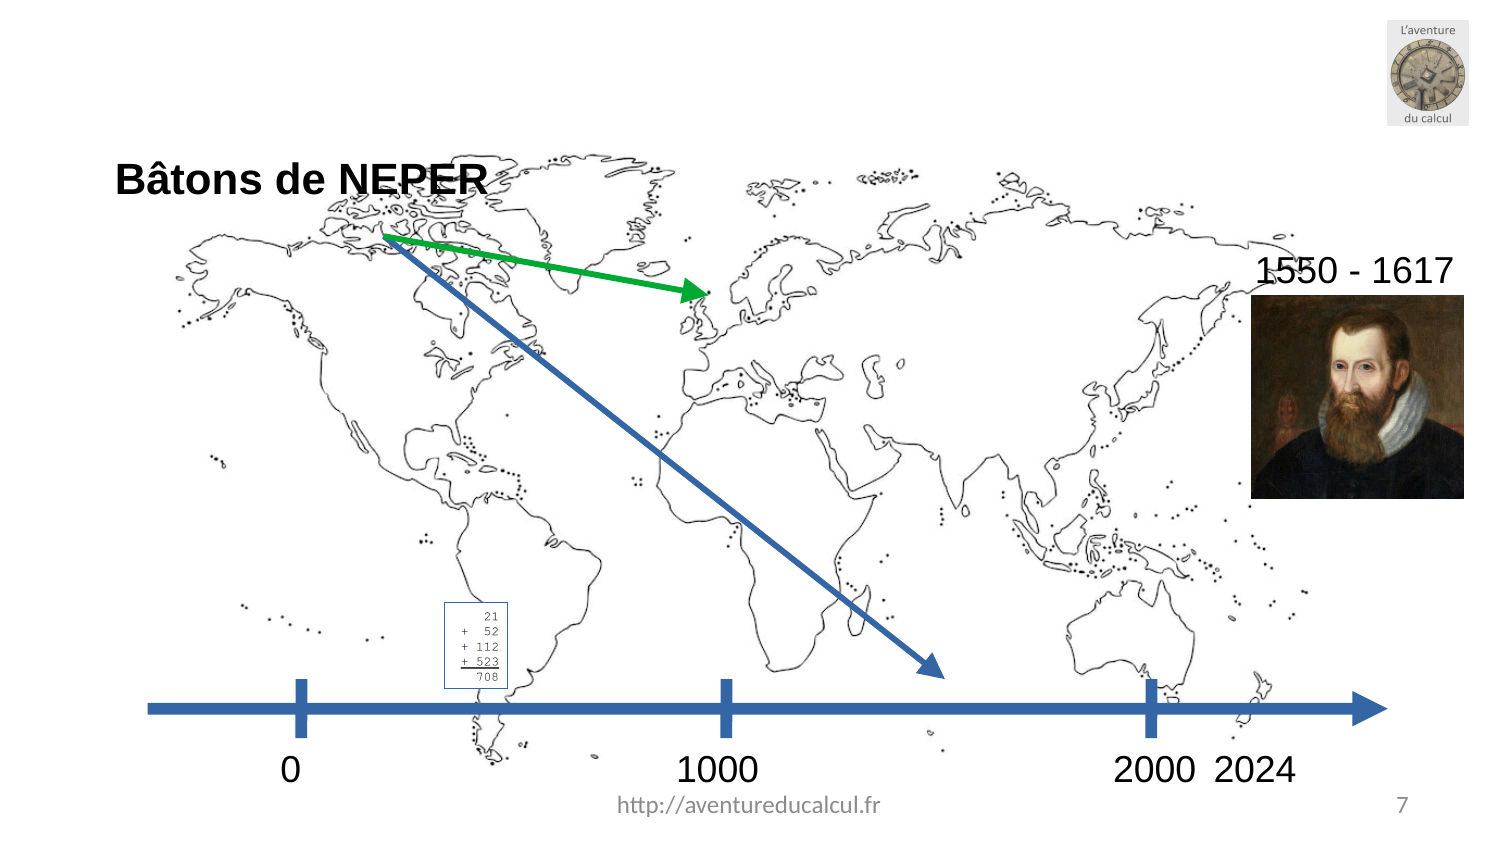

Bâtons de NEPER
1550 - 1617
0
1000
2000
2024
http://aventureducalcul.fr